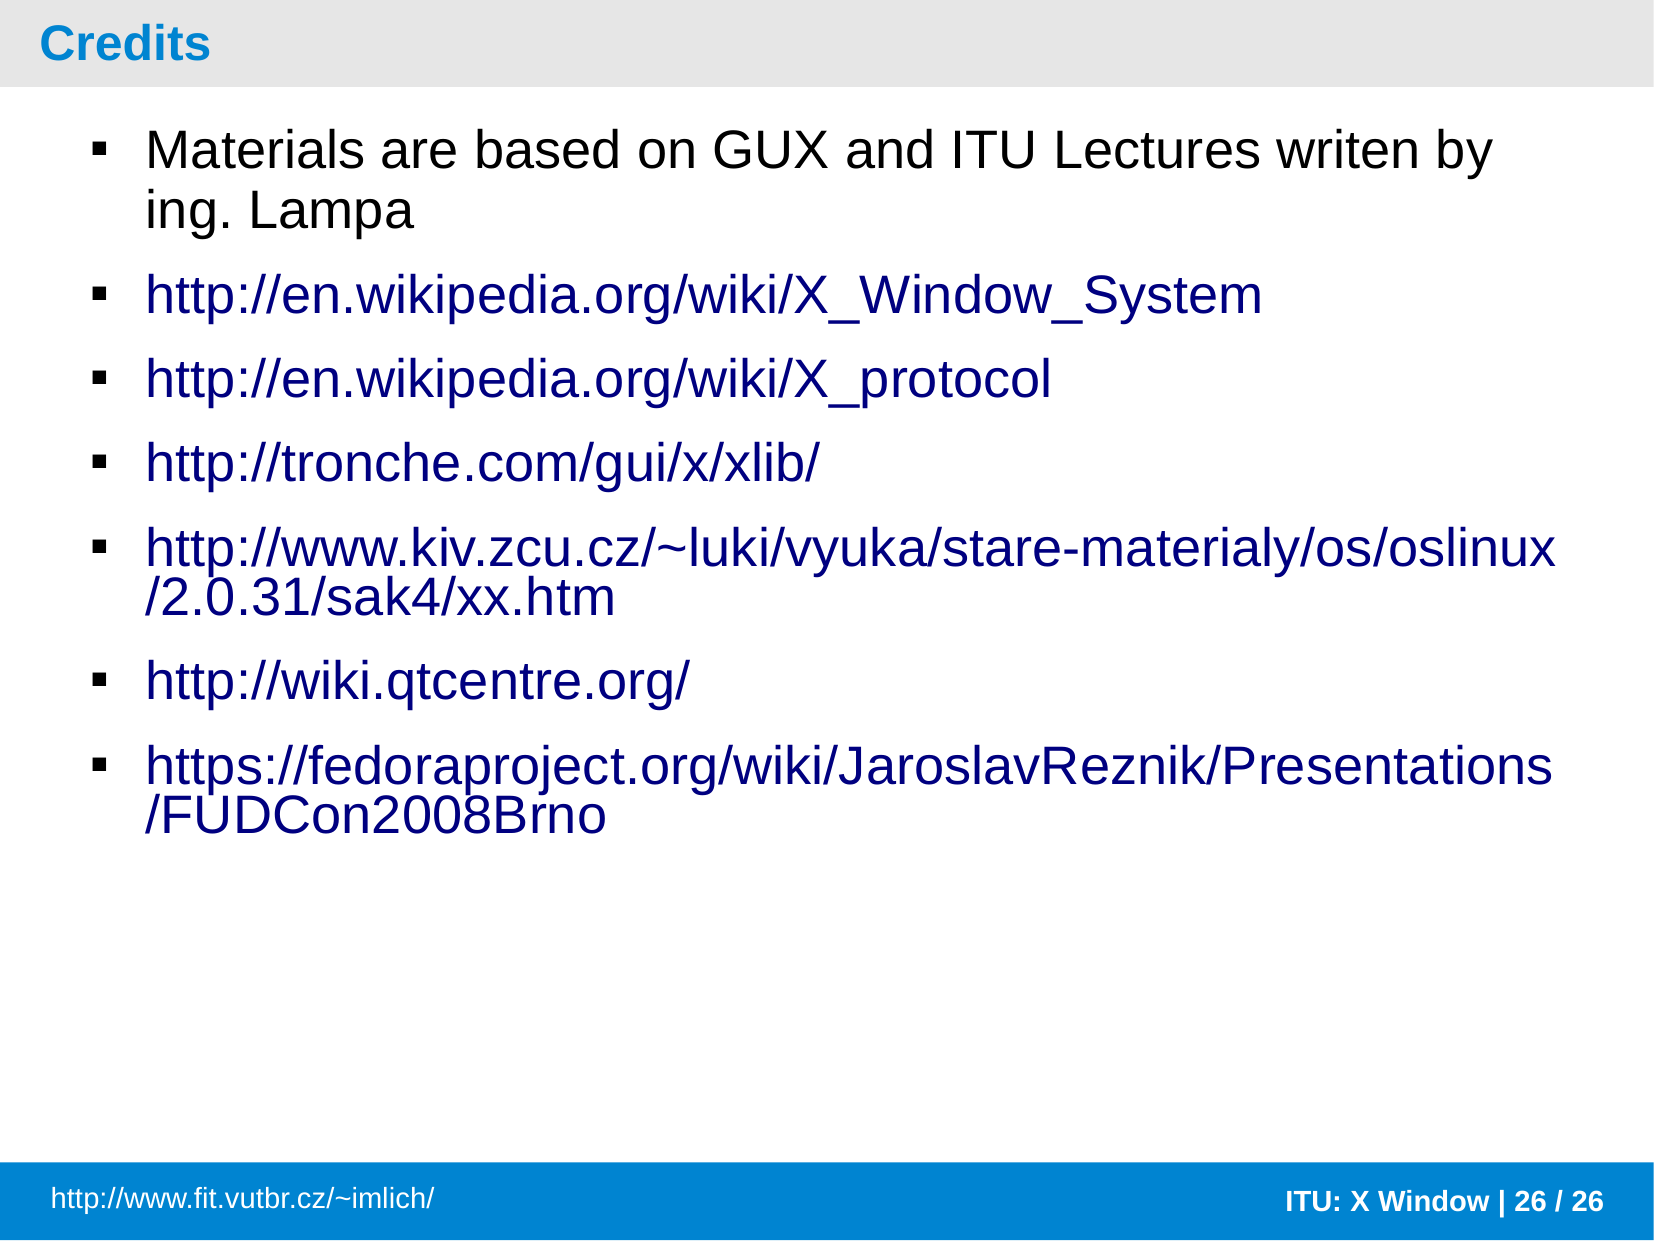

# Credits
Materials are based on GUX and ITU Lectures writen by ing. Lampa
http://en.wikipedia.org/wiki/X_Window_System
http://en.wikipedia.org/wiki/X_protocol
http://tronche.com/gui/x/xlib/
http://www.kiv.zcu.cz/~luki/vyuka/stare-materialy/os/oslinux/2.0.31/sak4/xx.htm
http://wiki.qtcentre.org/
https://fedoraproject.org/wiki/JaroslavReznik/Presentations/FUDCon2008Brno